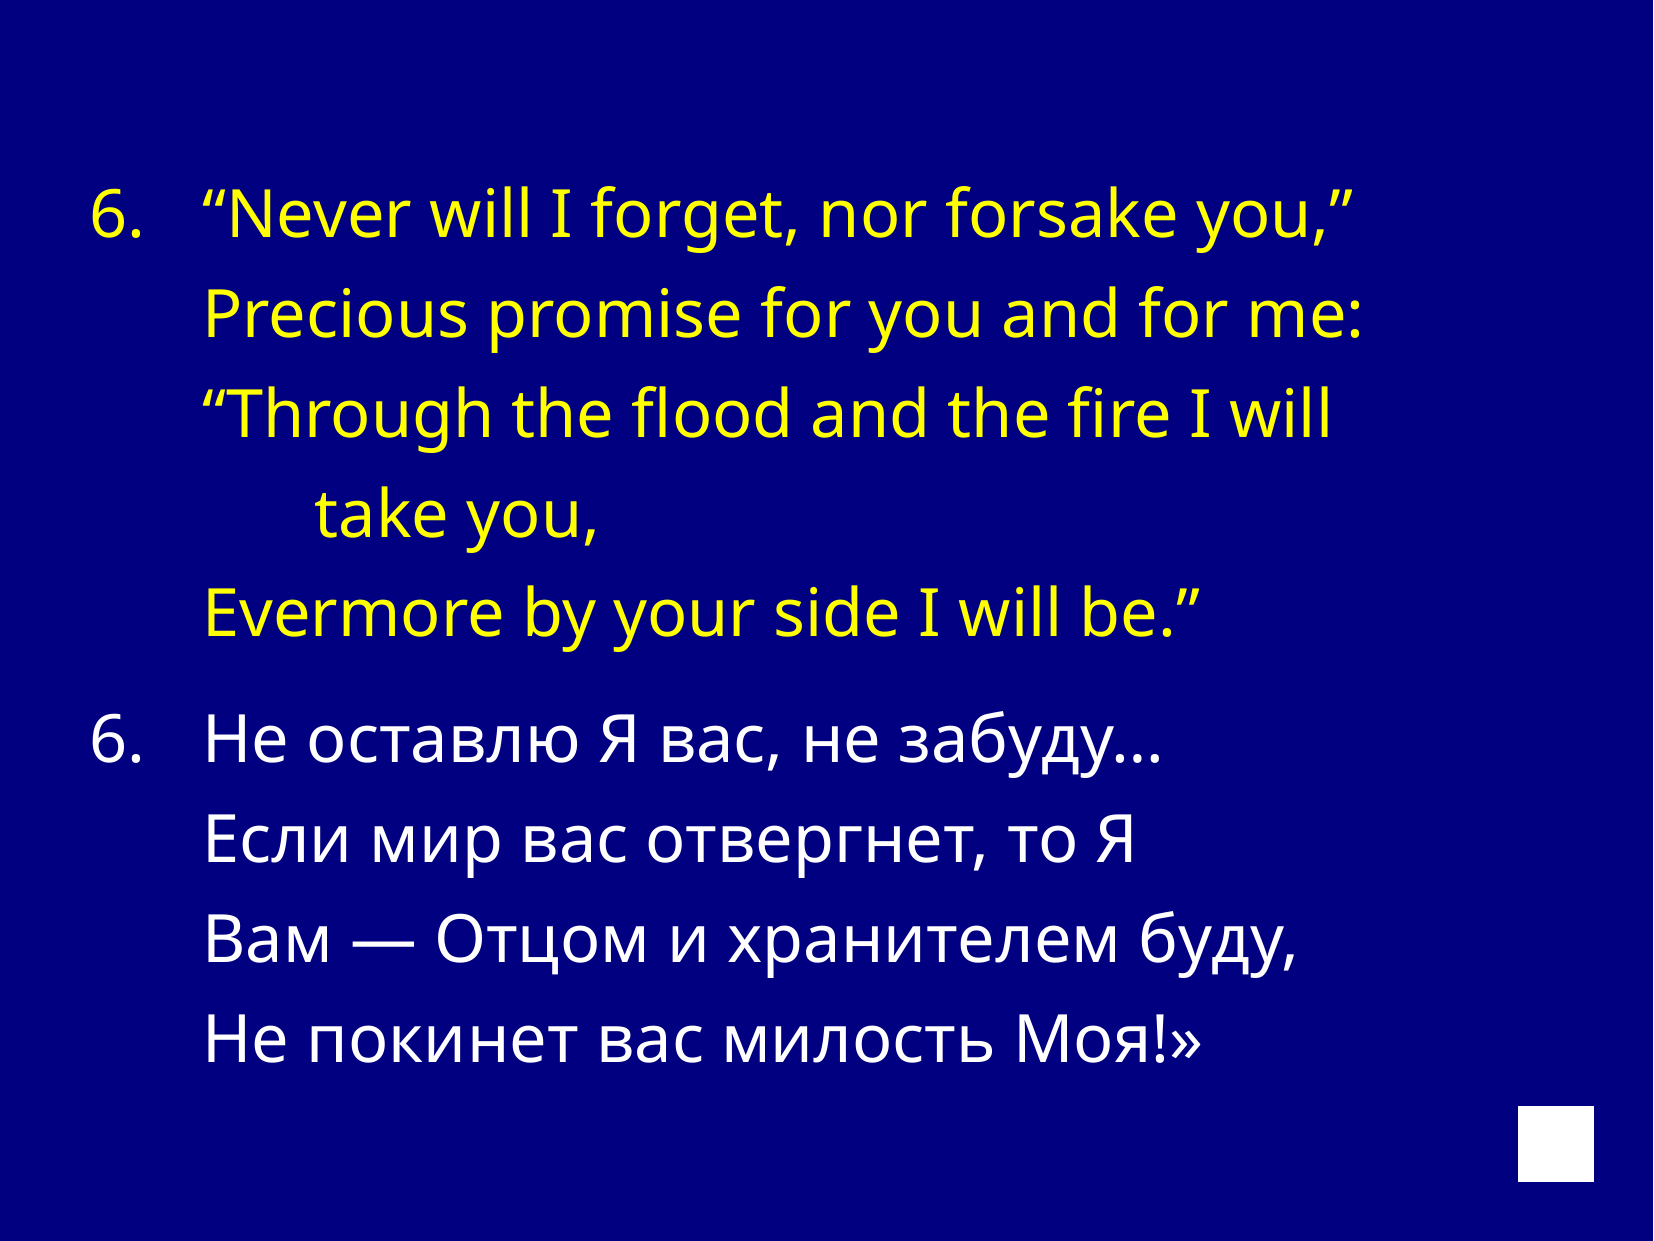

6.	“Never will I forget, nor forsake you,”
	Precious promise for you and for me:
	“Through the flood and the fire I will
		take you,
	Evermore by your side I will be.”
6.	Не оставлю Я вас, не забуду…
	Если мир вас отвергнет, то Я
	Вам — Отцом и хранителем буду,
	Не покинет вас милость Моя!»